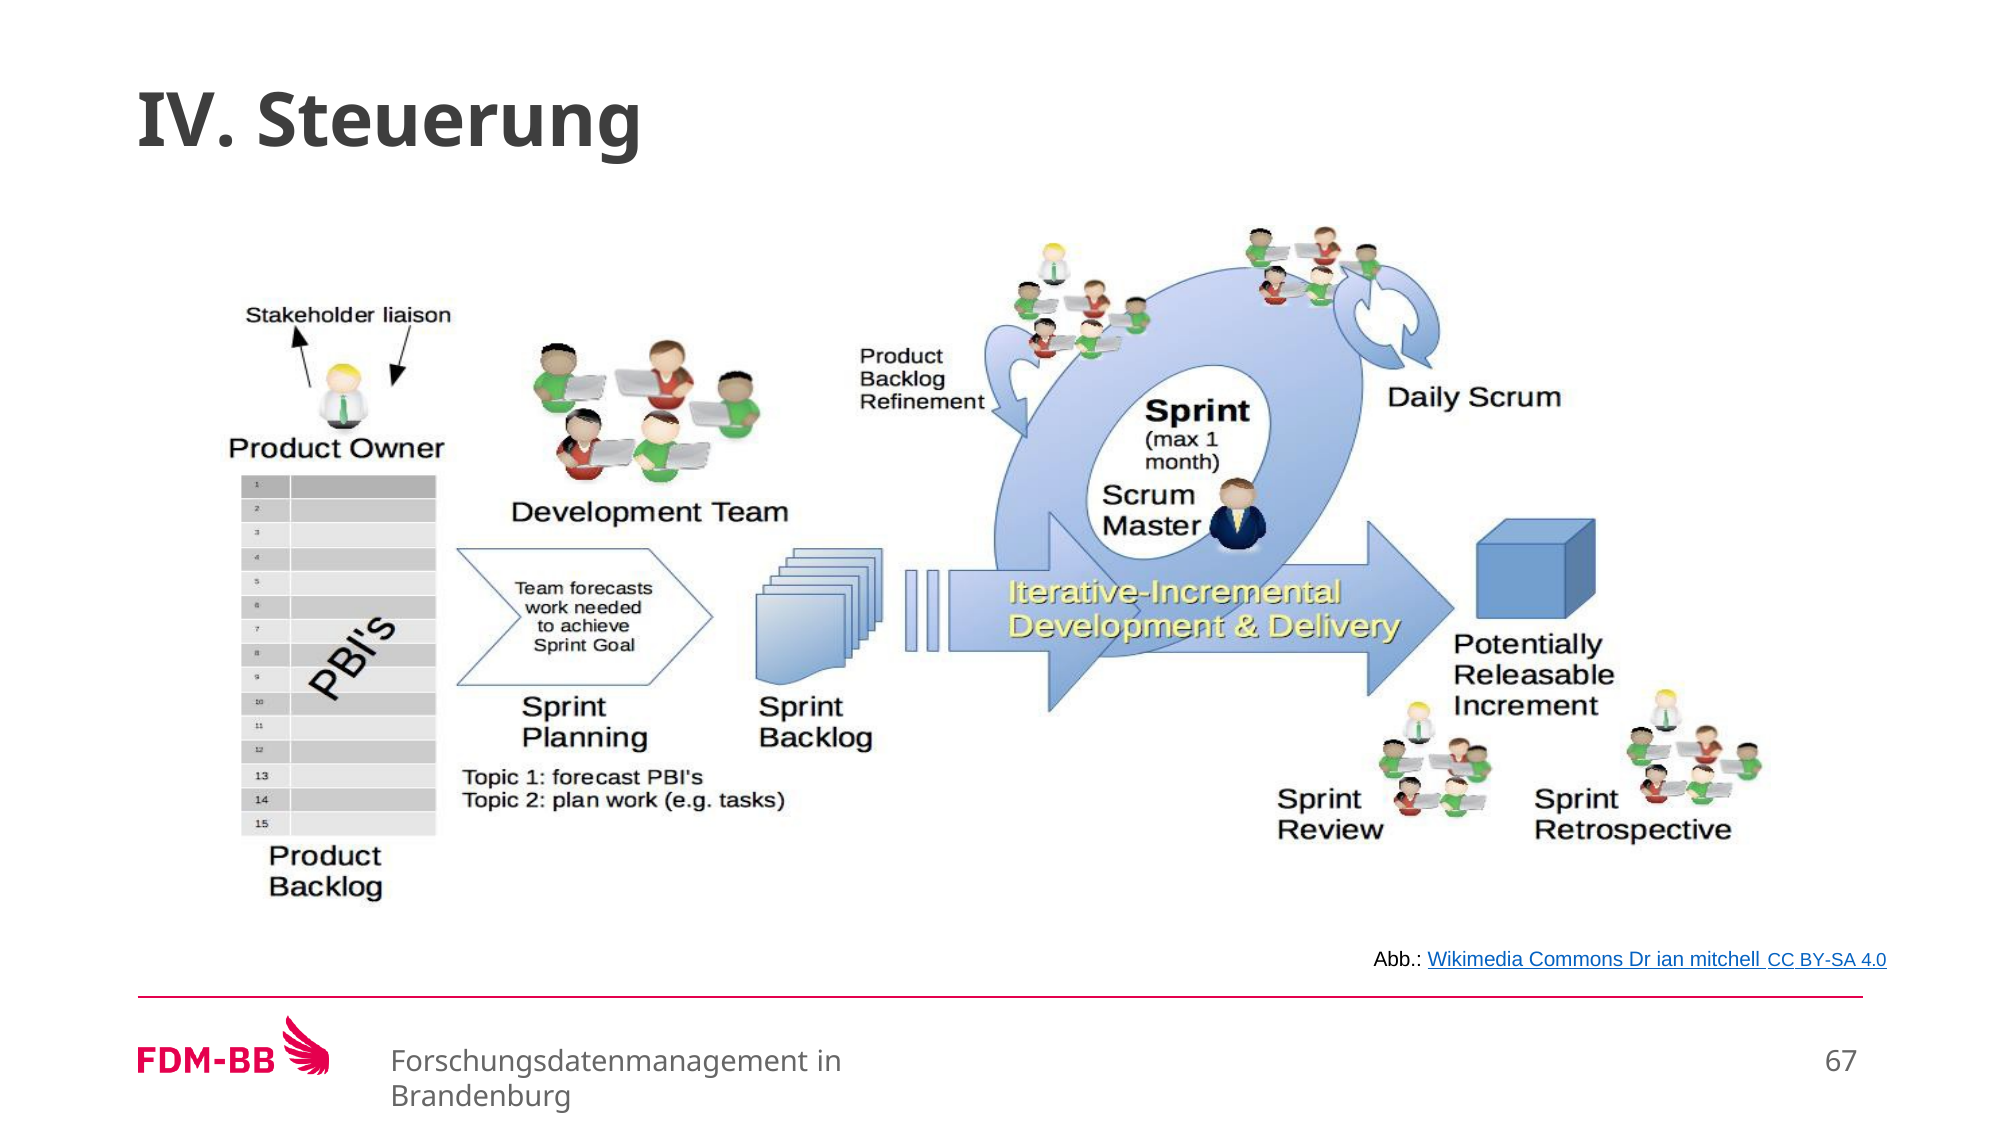

# IV. Steuerung
Abb.: Wikimedia Commons Dr ian mitchell CC BY-SA 4.0
Forschungsdatenmanagement in Brandenburg
67